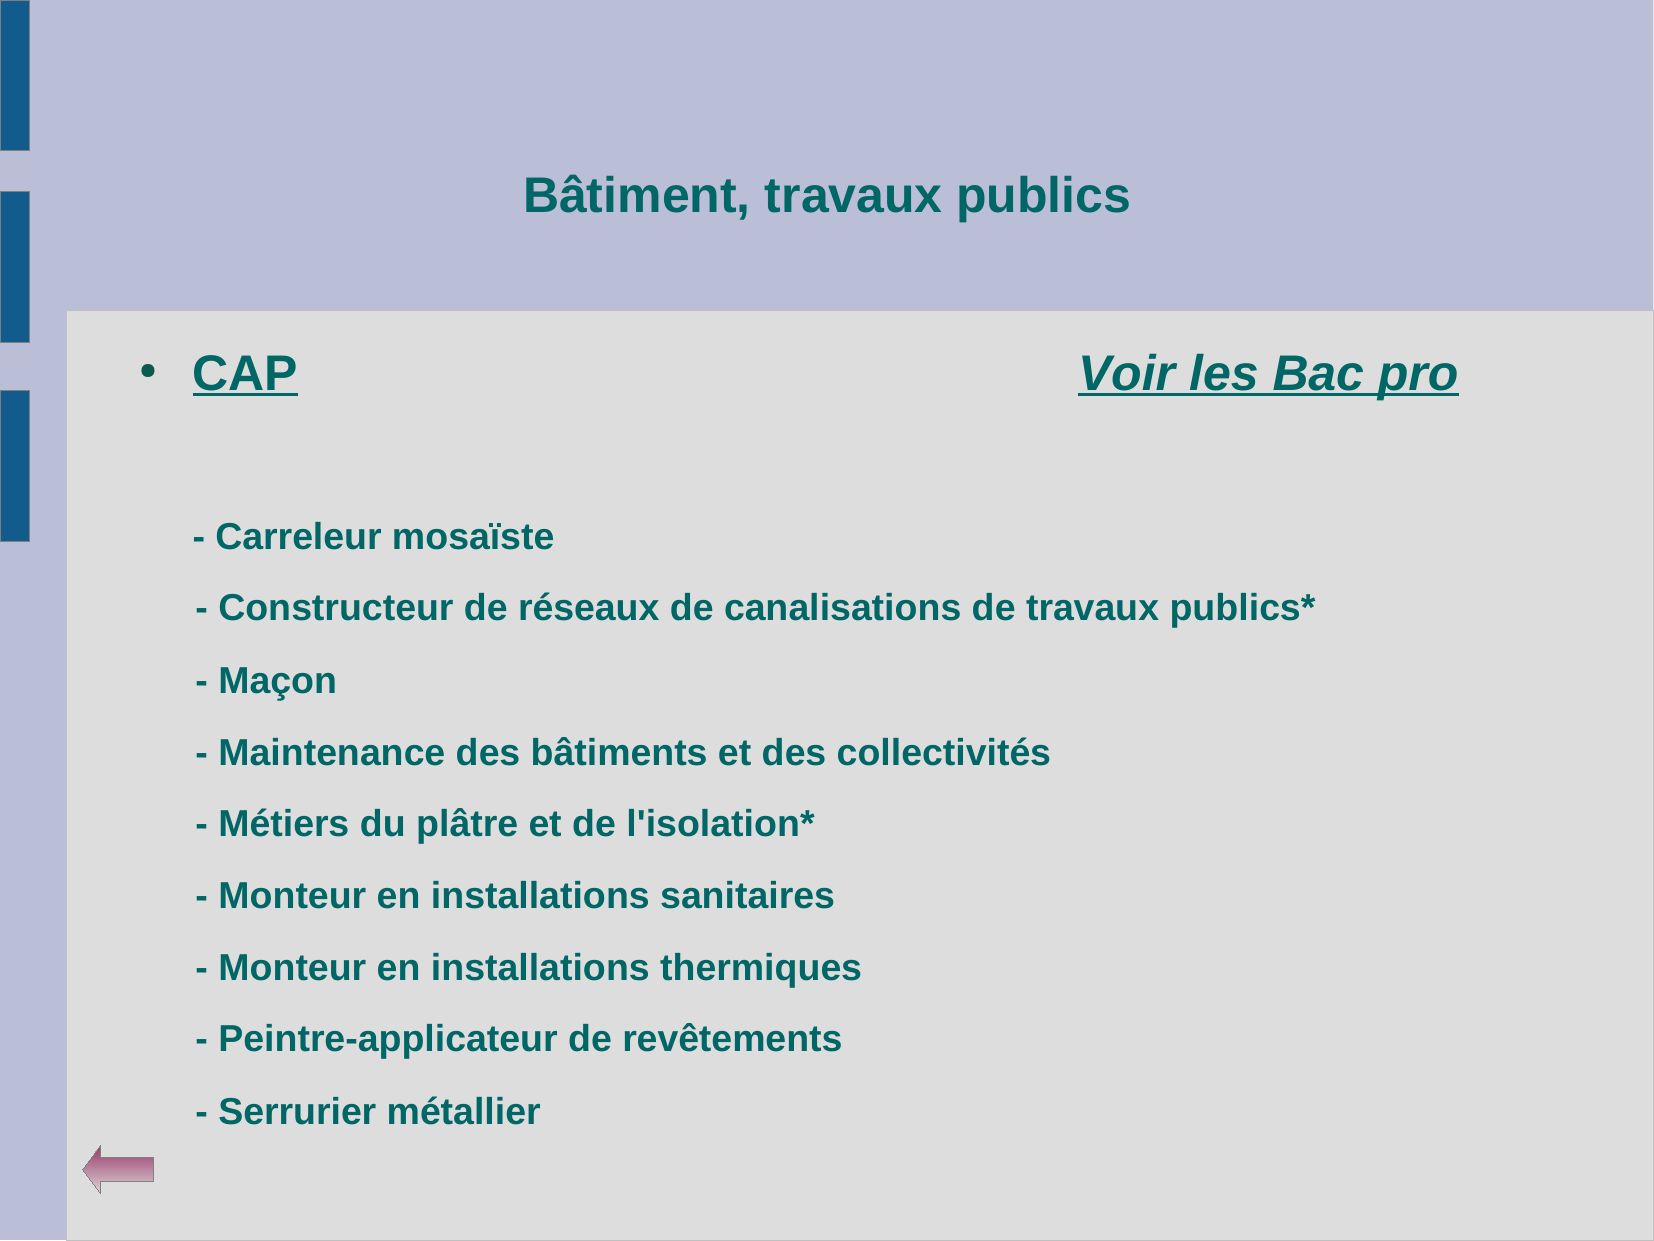

# Bâtiment, travaux publics
CAP											Voir les Bac pro
- Carreleur mosaïste
 	- Constructeur de réseaux de canalisations de travaux publics*
 	- Maçon
 	- Maintenance des bâtiments et des collectivités
 	- Métiers du plâtre et de l'isolation*
 	- Monteur en installations sanitaires
 	- Monteur en installations thermiques
 	- Peintre-applicateur de revêtements
 	- Serrurier métallier